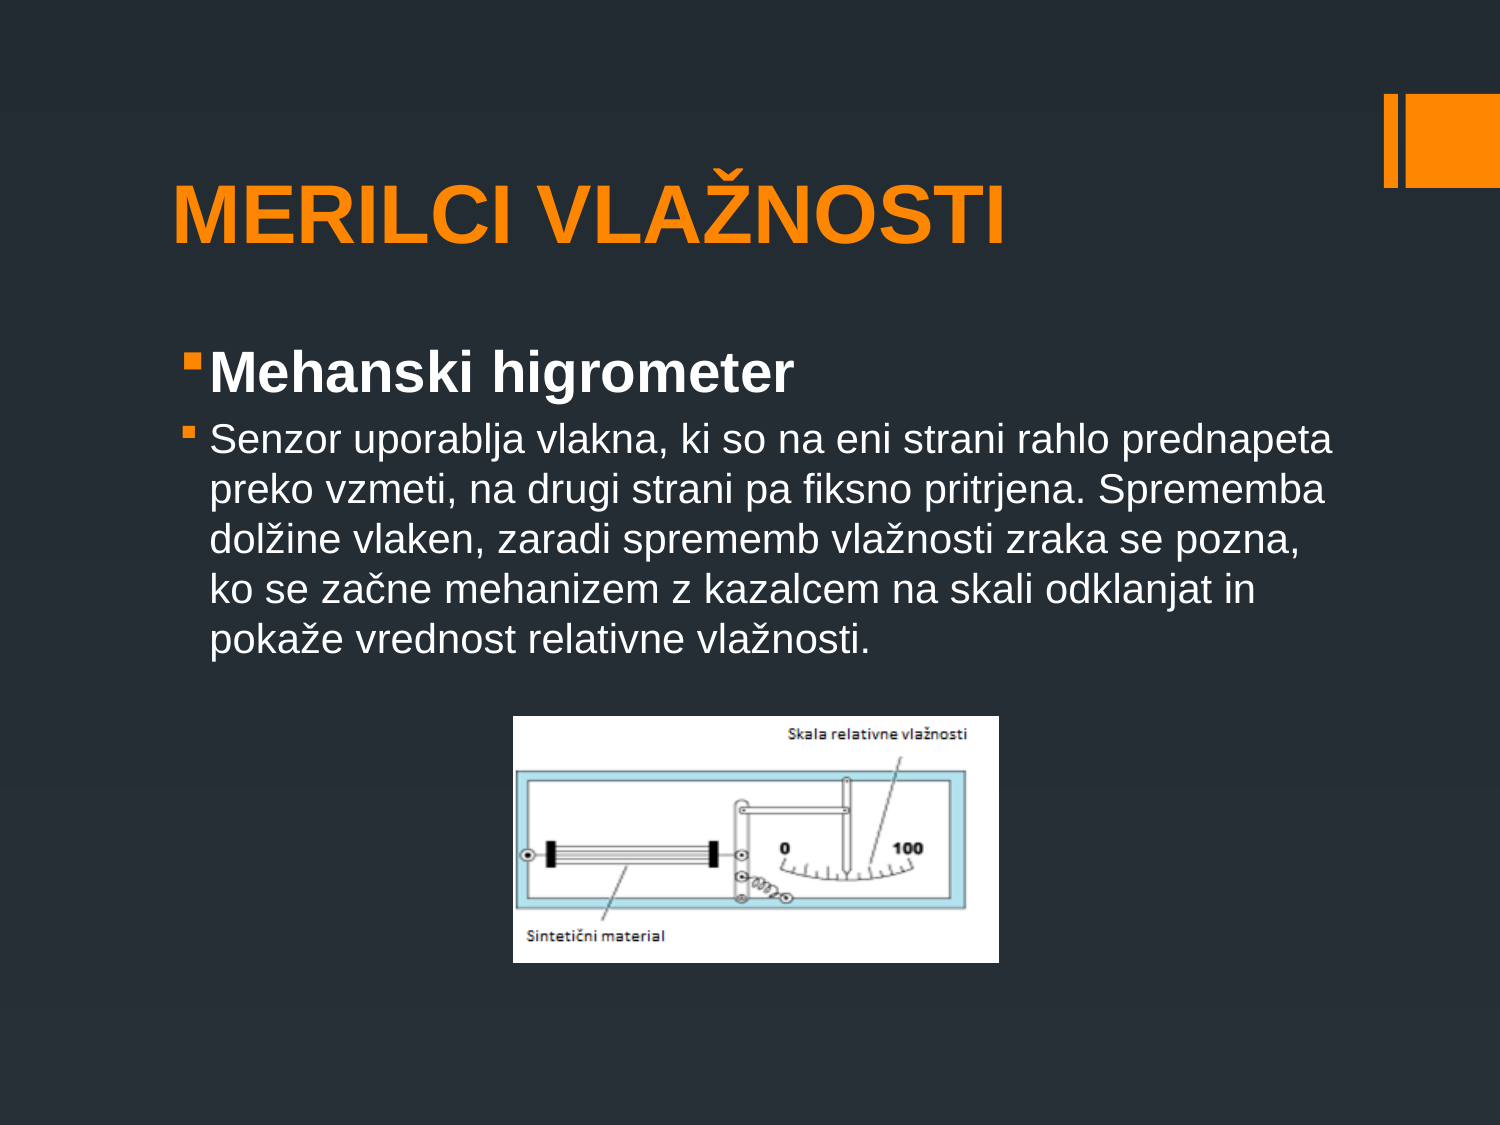

# MERILCI VLAŽNOSTI
Mehanski higrometer
Senzor uporablja vlakna, ki so na eni strani rahlo prednapeta preko vzmeti, na drugi strani pa fiksno pritrjena. Sprememba dolžine vlaken, zaradi sprememb vlažnosti zraka se pozna, ko se začne mehanizem z kazalcem na skali odklanjat in pokaže vrednost relativne vlažnosti.